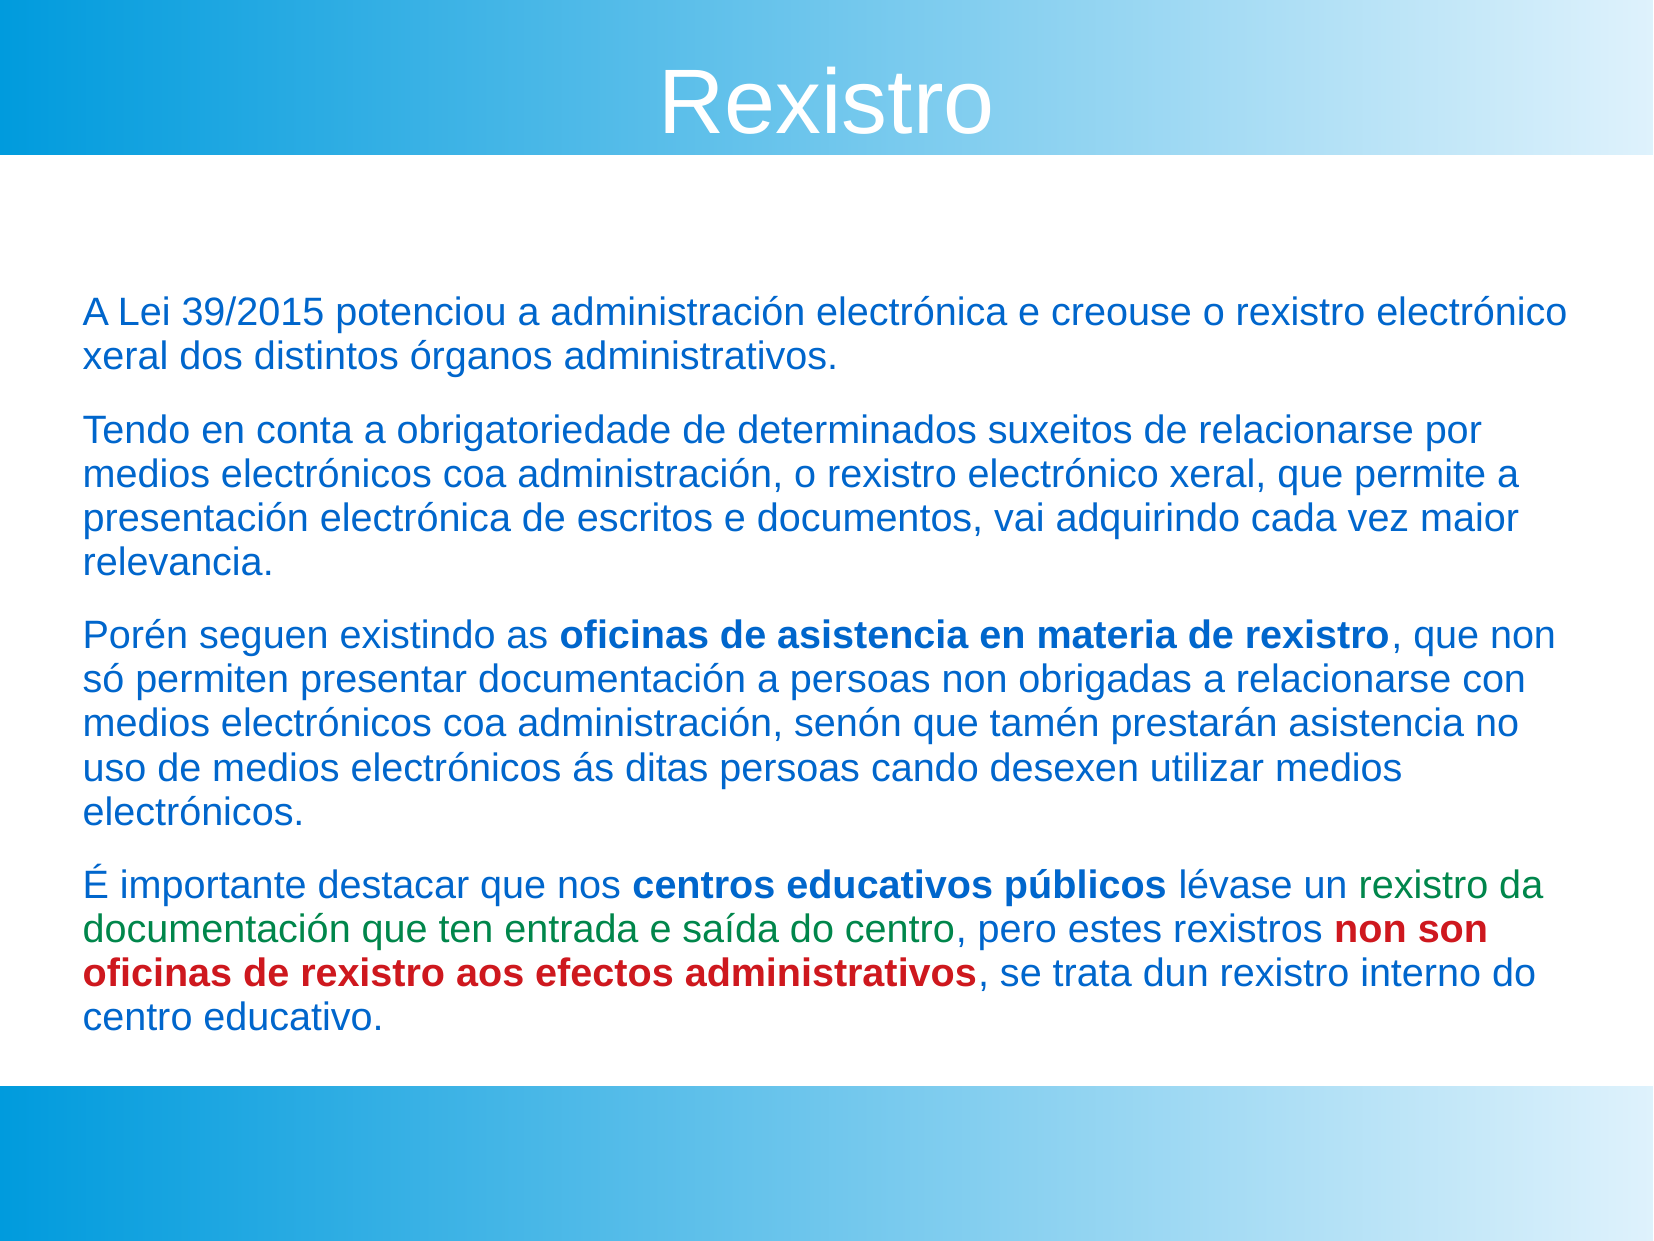

# Rexistro
A Lei 39/2015 potenciou a administración electrónica e creouse o rexistro electrónico xeral dos distintos órganos administrativos.
Tendo en conta a obrigatoriedade de determinados suxeitos de relacionarse por medios electrónicos coa administración, o rexistro electrónico xeral, que permite a presentación electrónica de escritos e documentos, vai adquirindo cada vez maior relevancia.
Porén seguen existindo as oficinas de asistencia en materia de rexistro, que non só permiten presentar documentación a persoas non obrigadas a relacionarse con medios electrónicos coa administración, senón que tamén prestarán asistencia no uso de medios electrónicos ás ditas persoas cando desexen utilizar medios electrónicos.
É importante destacar que nos centros educativos públicos lévase un rexistro da documentación que ten entrada e saída do centro, pero estes rexistros non son oficinas de rexistro aos efectos administrativos, se trata dun rexistro interno do centro educativo.